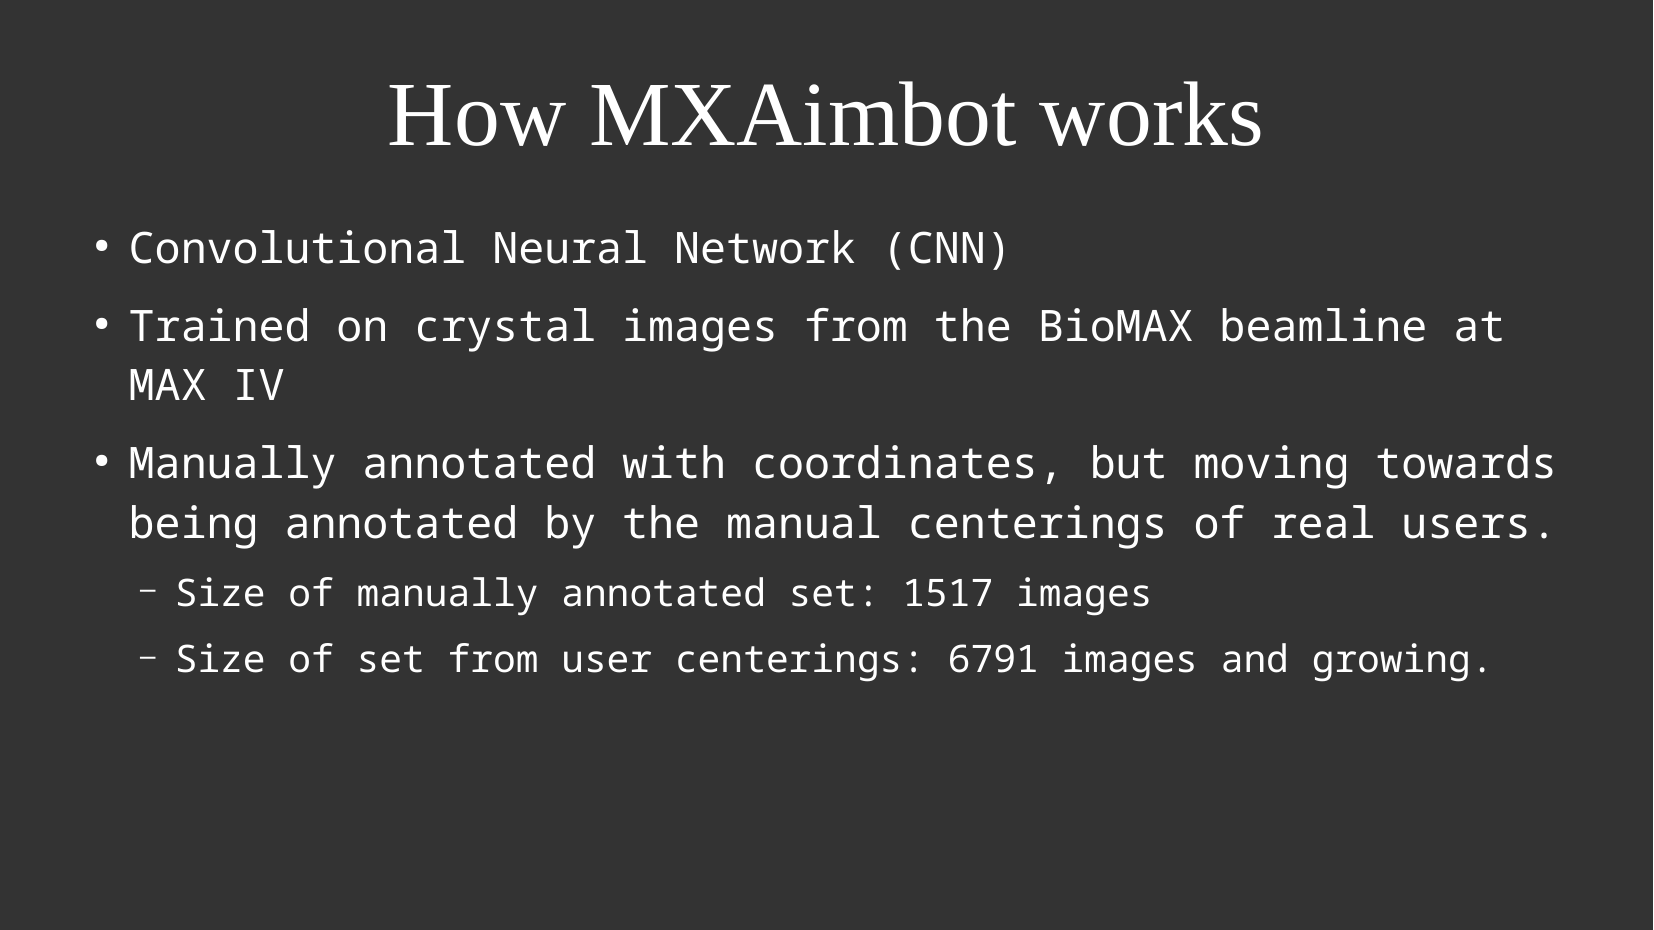

# How MXAimbot works
Convolutional Neural Network (CNN)
Trained on crystal images from the BioMAX beamline at MAX IV
Manually annotated with coordinates, but moving towards being annotated by the manual centerings of real users.
Size of manually annotated set: 1517 images
Size of set from user centerings: 6791 images and growing.